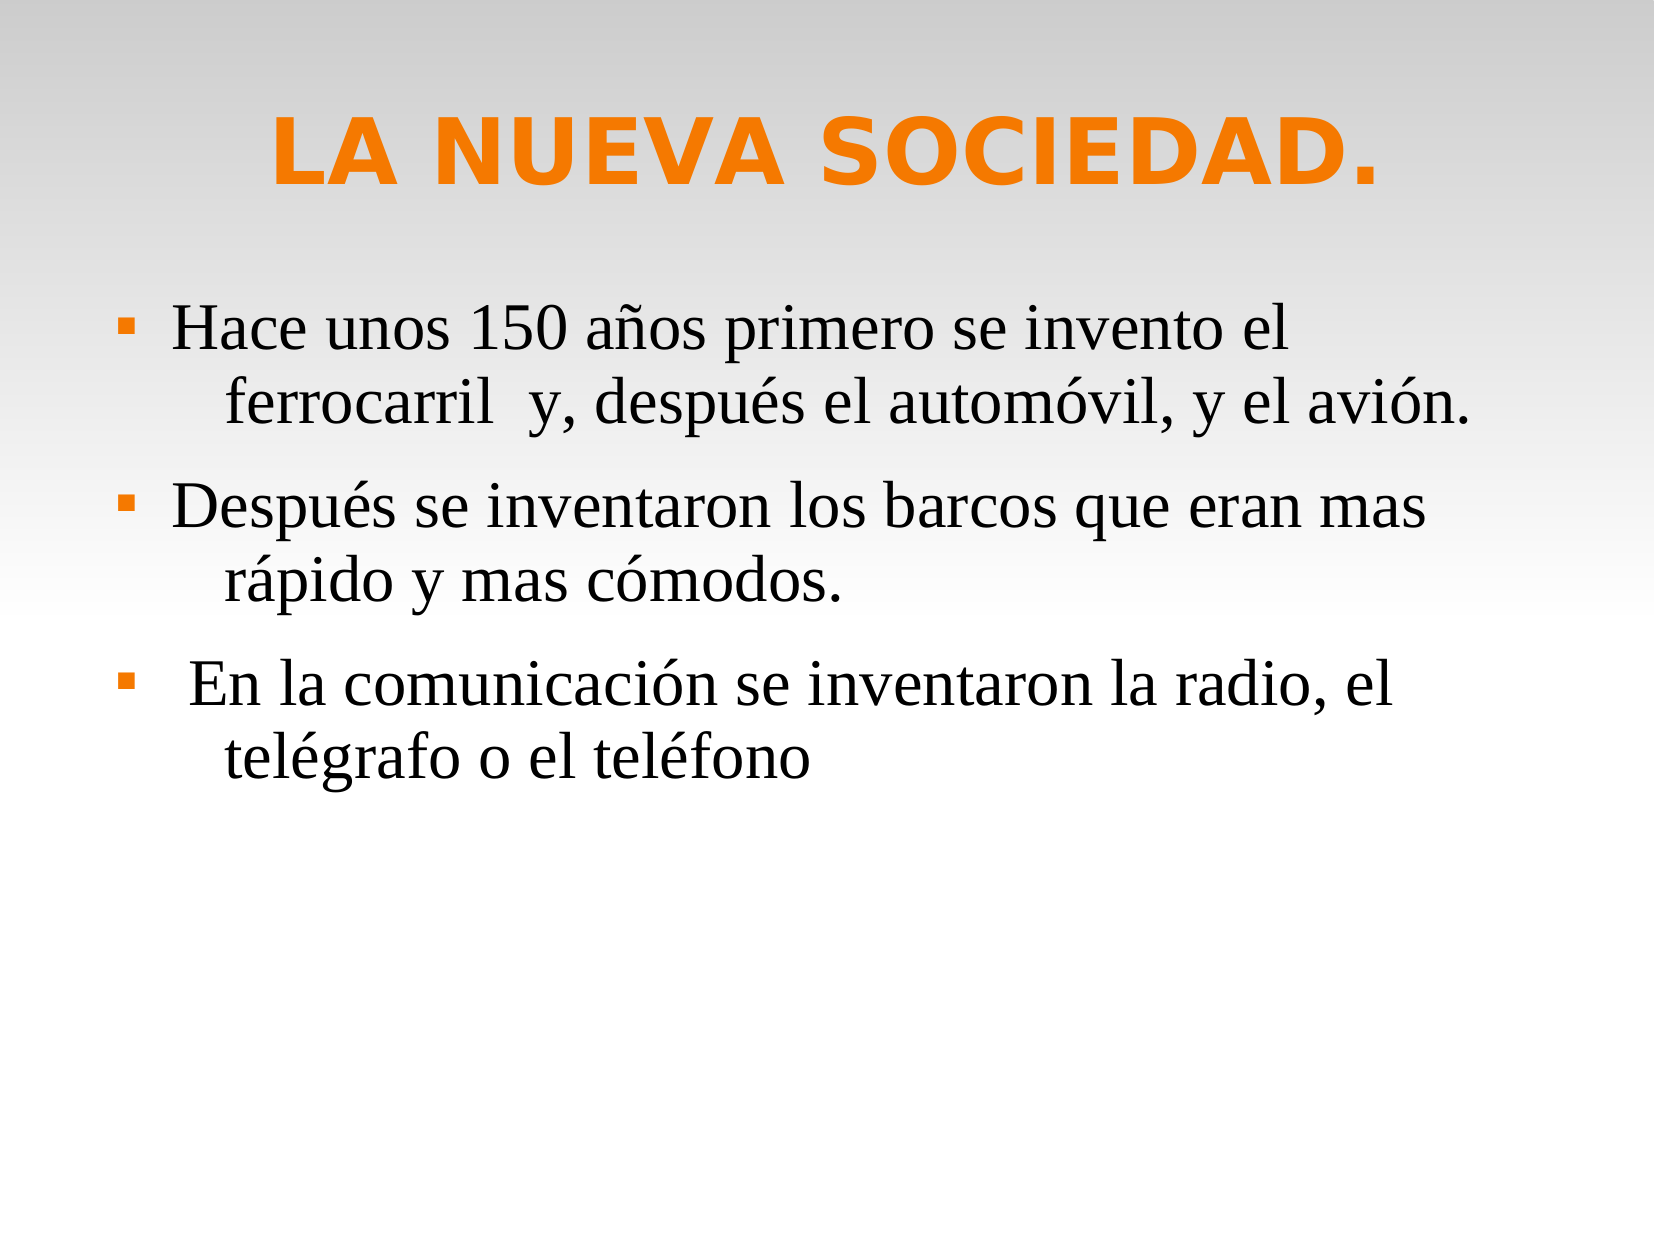

# LA NUEVA SOCIEDAD.
Hace unos 150 años primero se invento el ferrocarril y, después el automóvil, y el avión.
Después se inventaron los barcos que eran mas rápido y mas cómodos.
 En la comunicación se inventaron la radio, el telégrafo o el teléfono